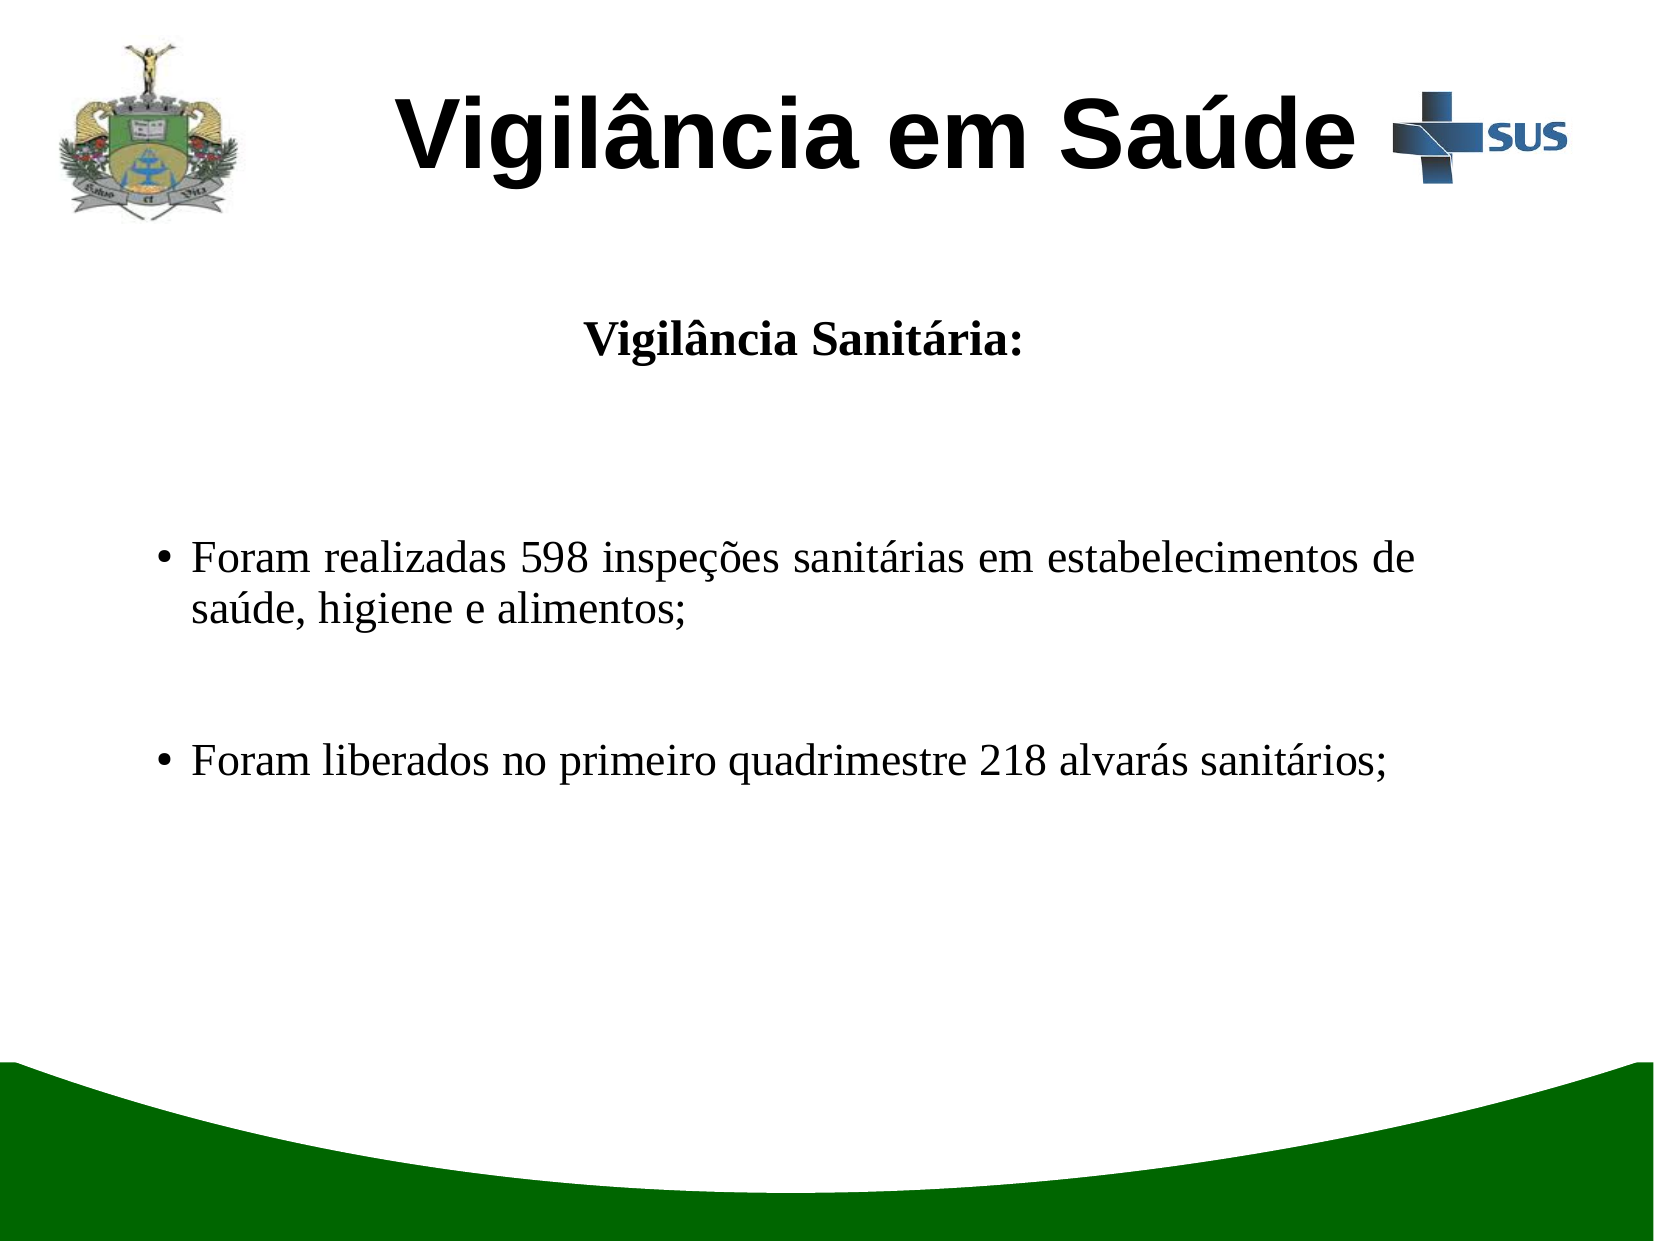

Vigilância em Saúde
Vigilância Sanitária:
Foram realizadas 598 inspeções sanitárias em estabelecimentos de saúde, higiene e alimentos;
Foram liberados no primeiro quadrimestre 218 alvarás sanitários;